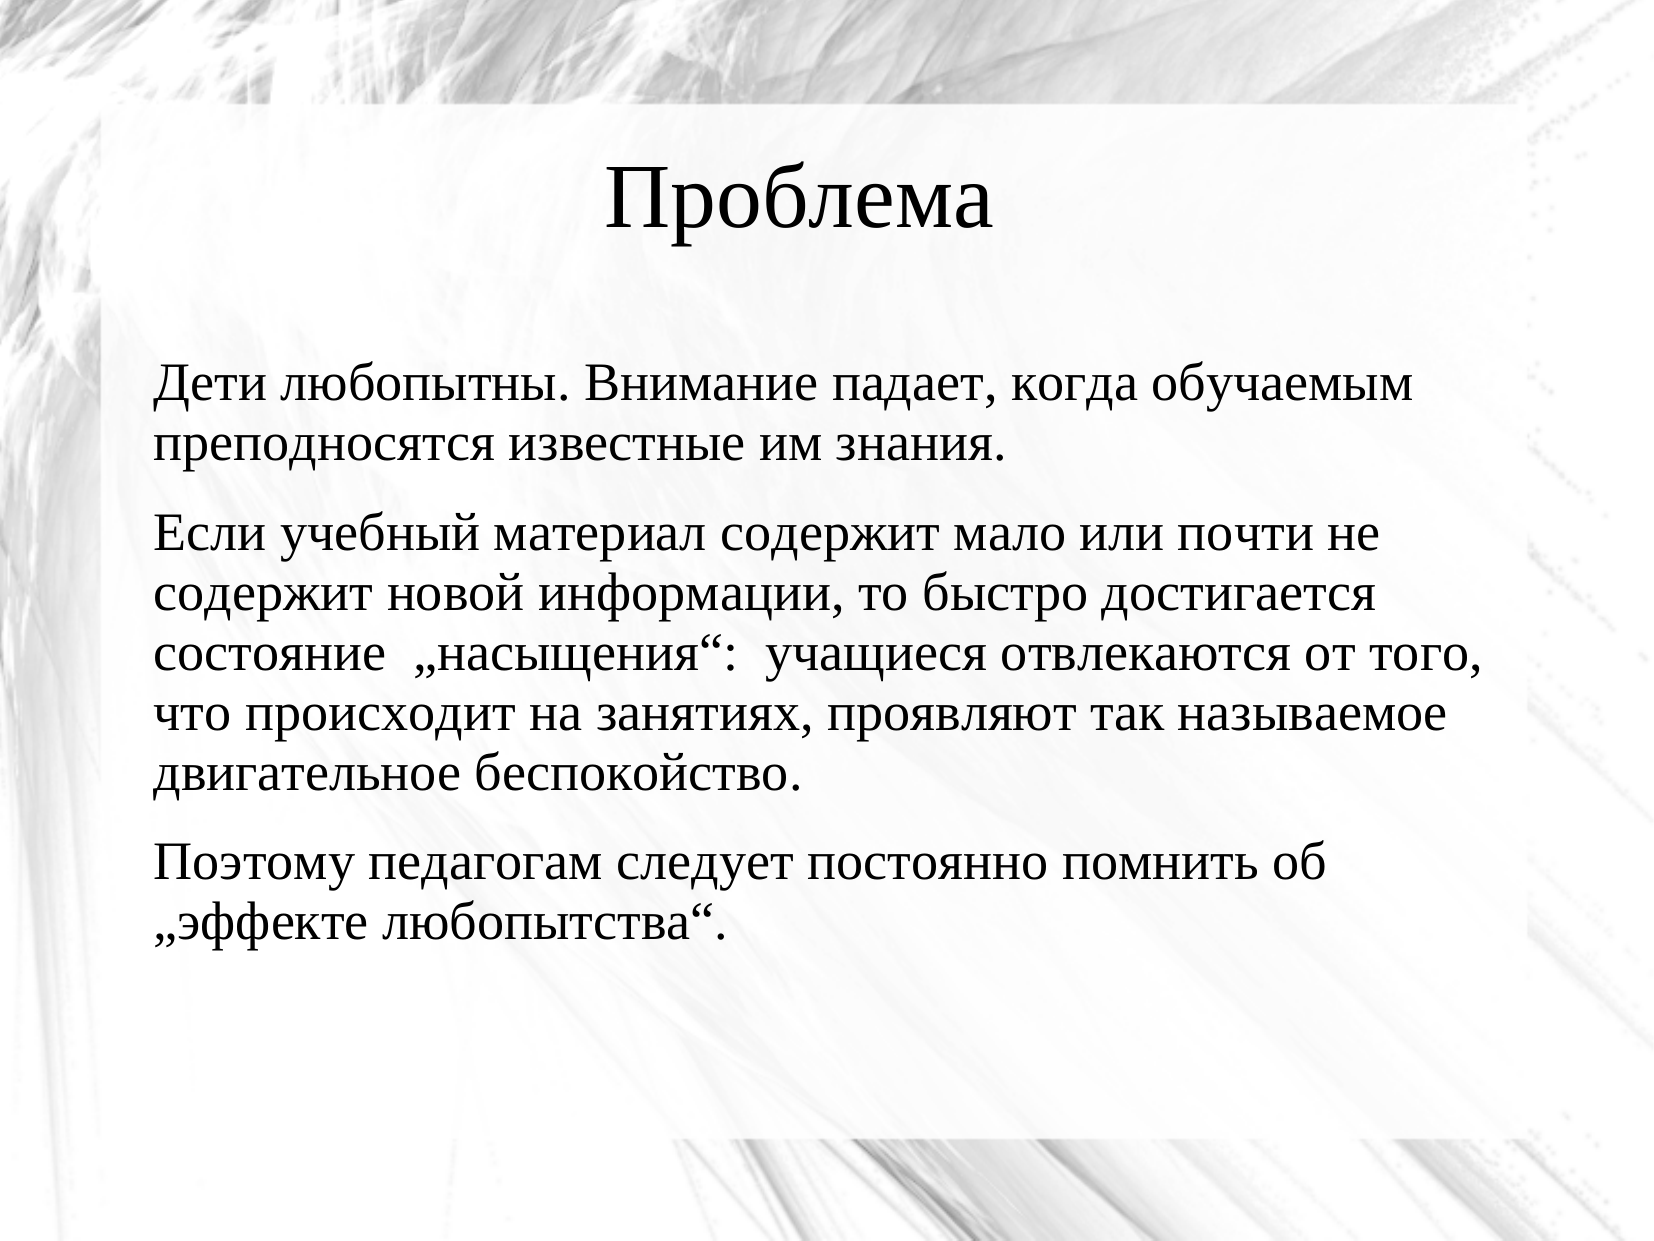

# Проблема
Дети любопытны. Внимание падает, когда обучаемым преподносятся известные им знания.
Если учебный материал содержит мало или почти не содержит новой информации, то быстро достигается состояние „насыщения“: учащиеся отвлекаются от того, что происходит на занятиях, проявляют так называемое двигательное беспокойство.
Поэтому педагогам следует постоянно помнить об „эффекте любопытства“.